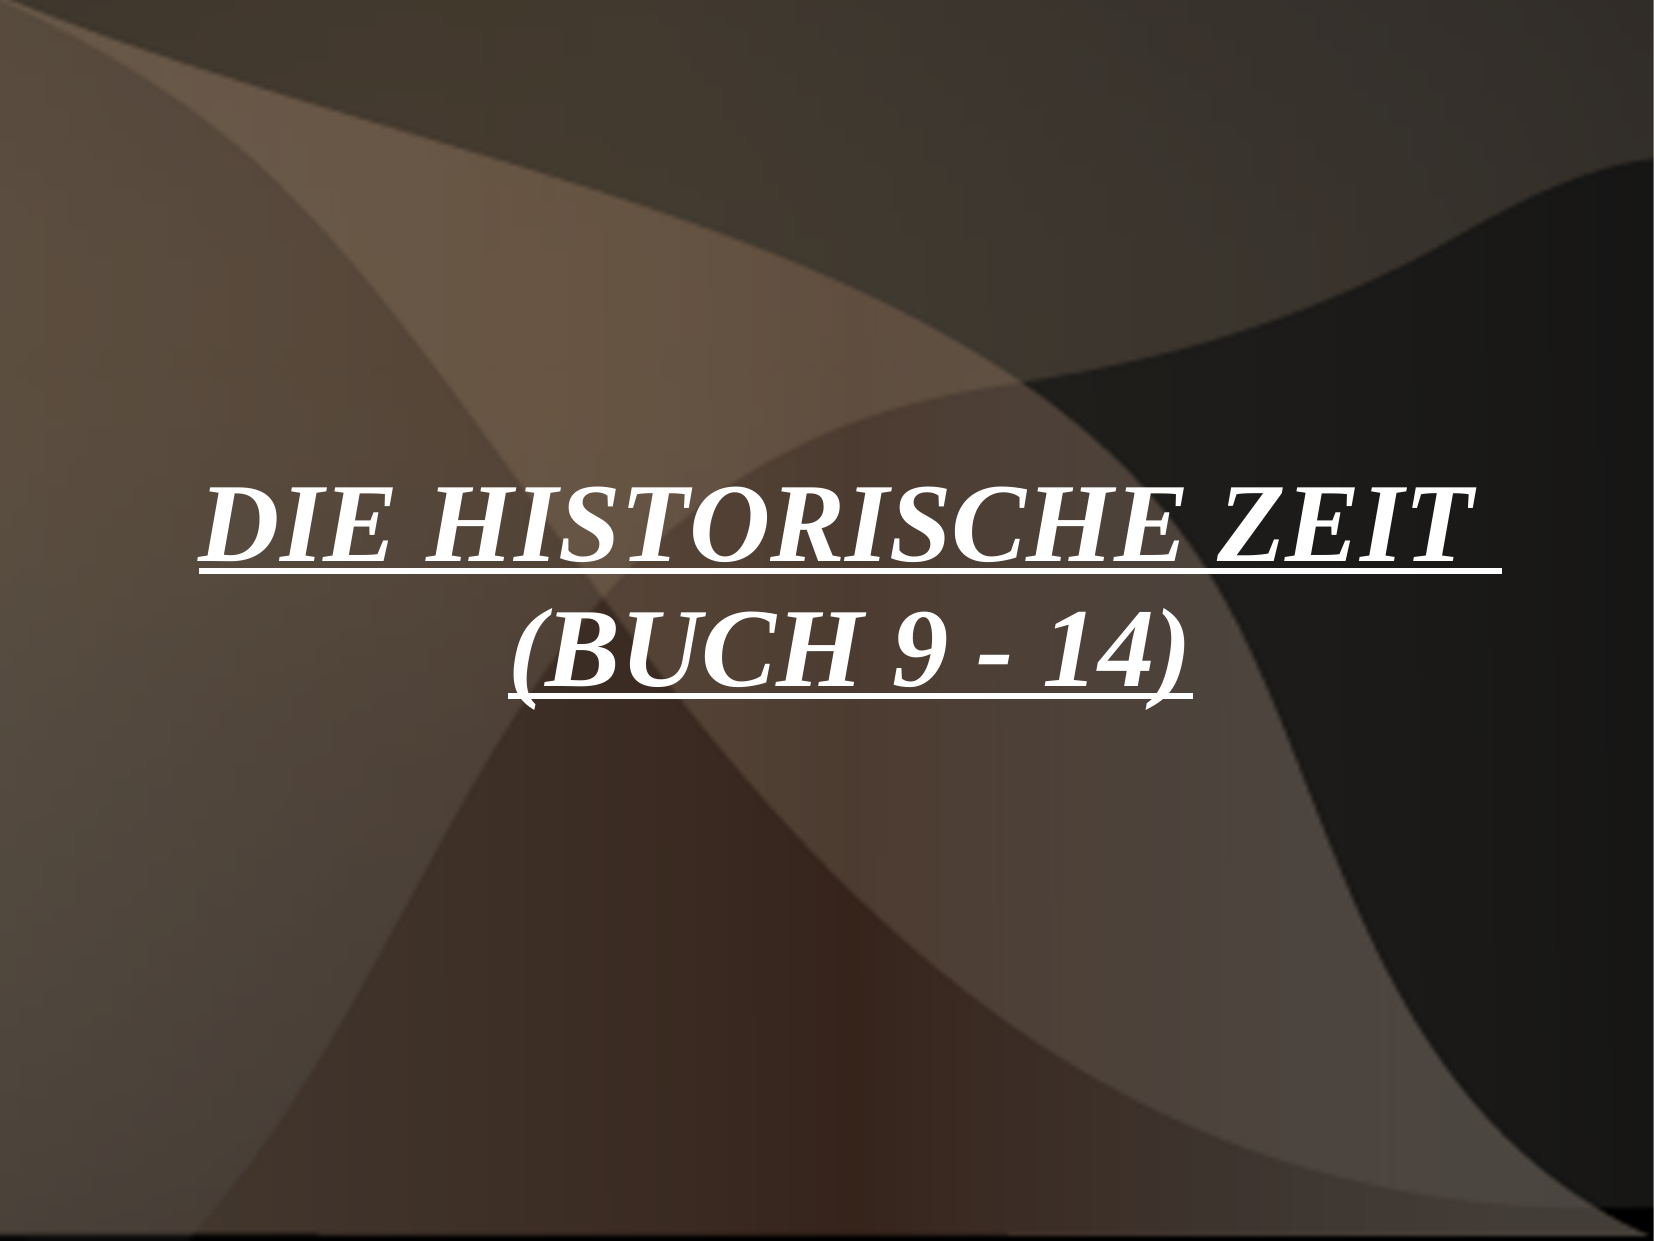

# DIE HISTORISCHE ZEIT (BUCH 9 - 14)